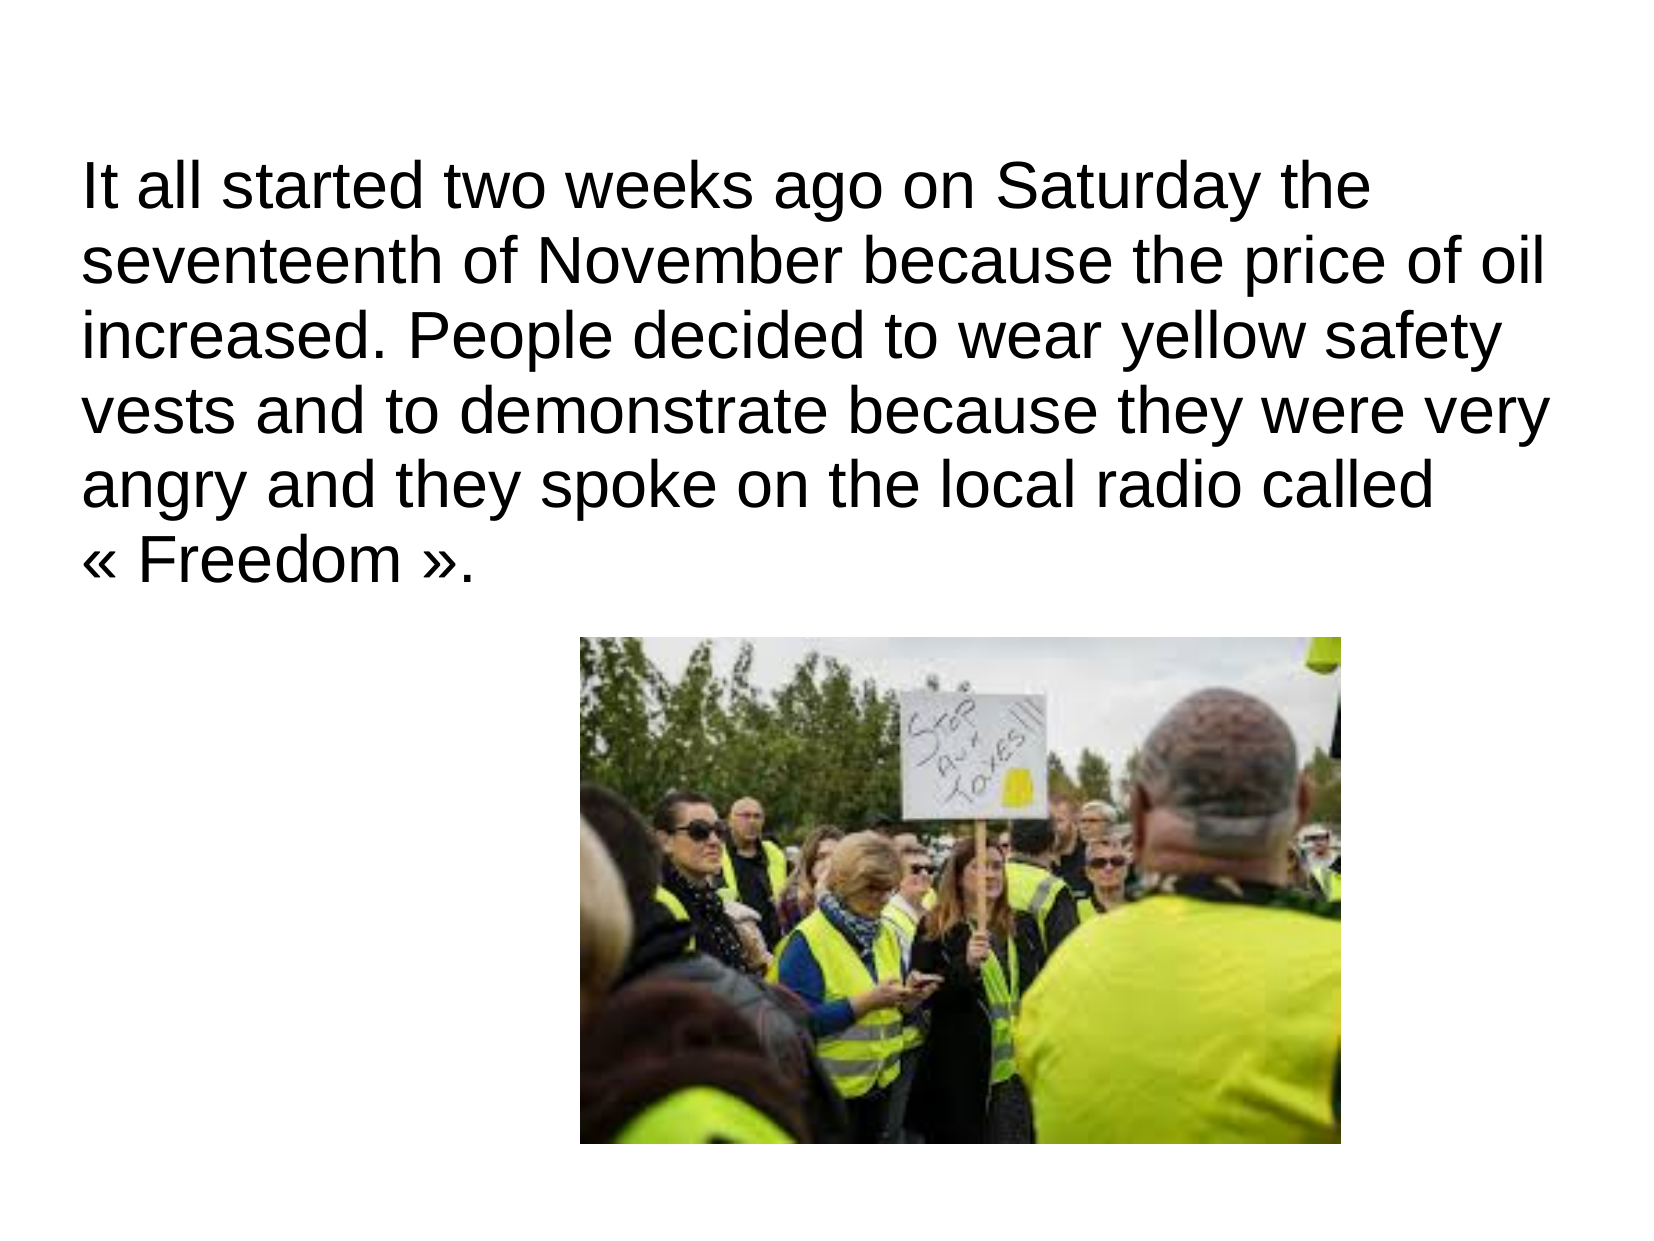

# It all started two weeks ago on Saturday the seventeenth of November because the price of oil increased. People decided to wear yellow safety vests and to demonstrate because they were very angry and they spoke on the local radio called « Freedom ».